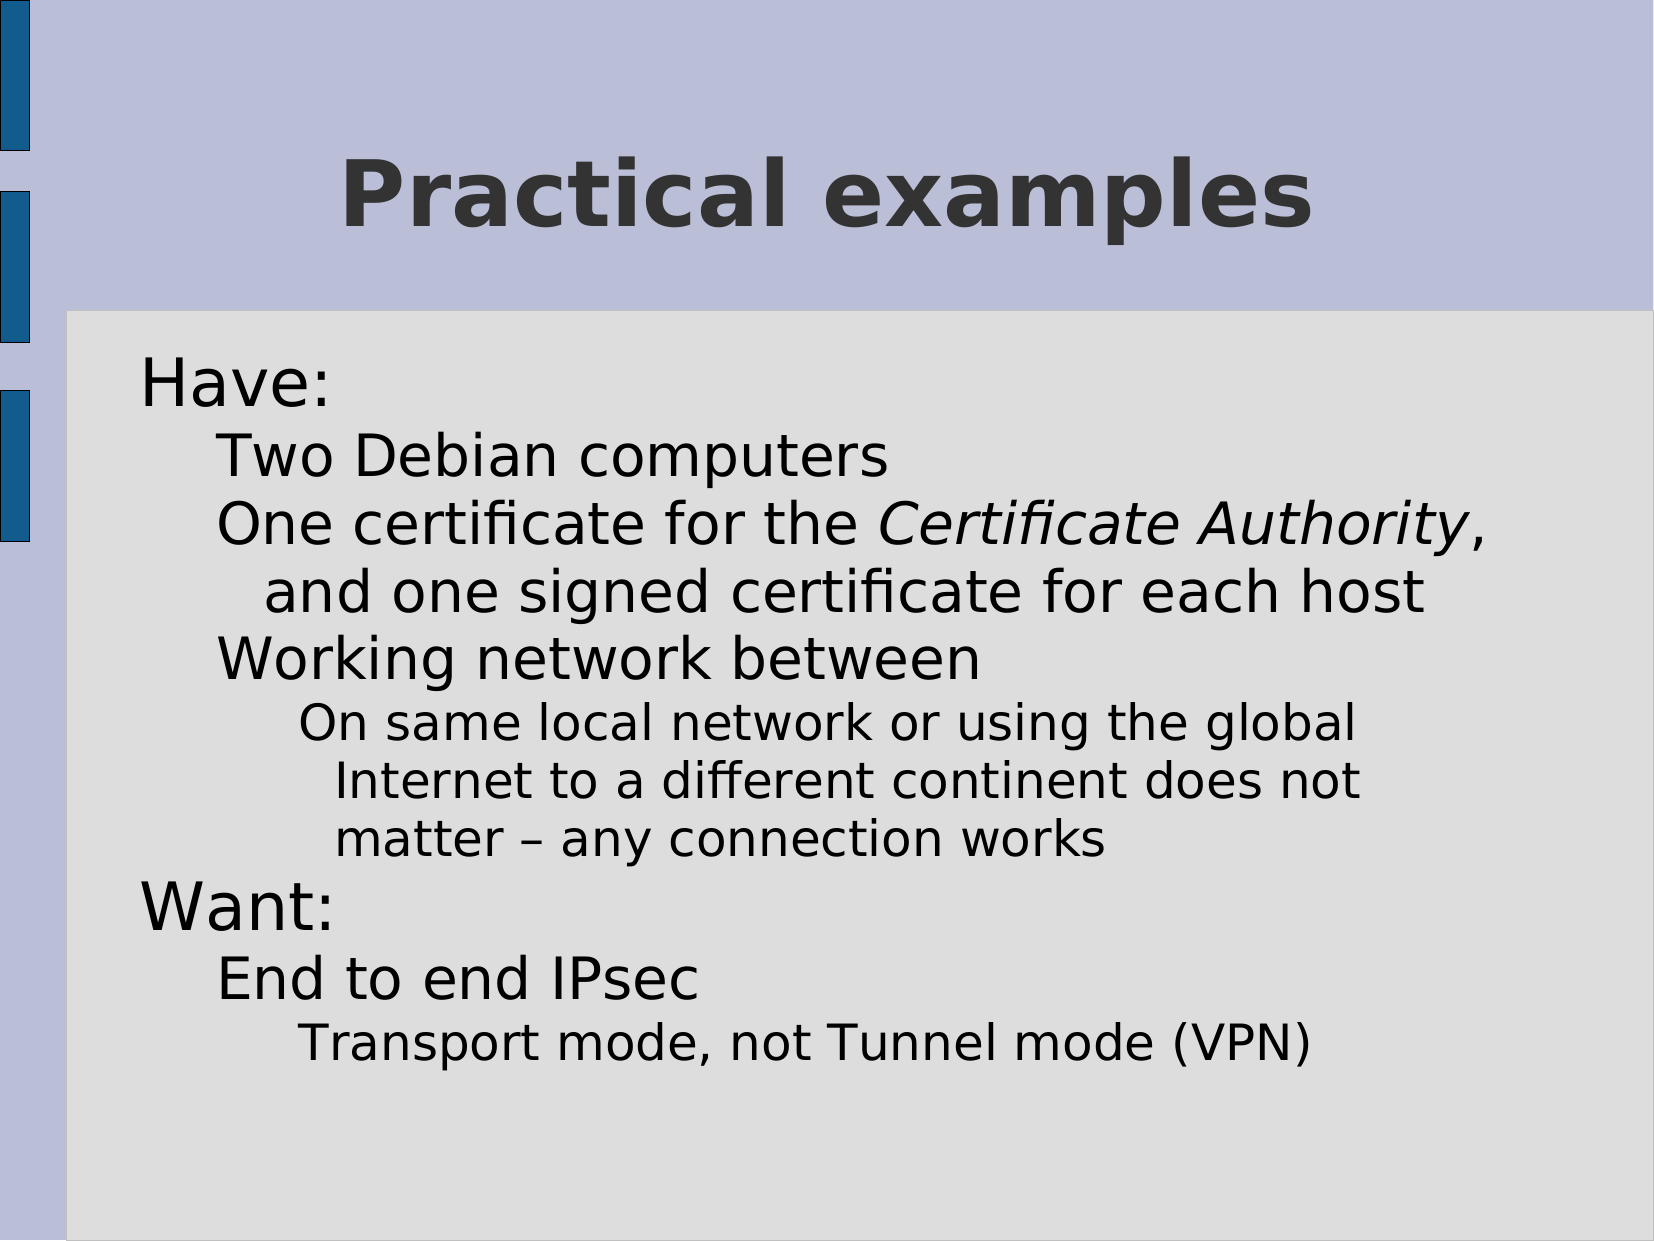

# Practical examples
Have:
Two Debian computers
One certificate for the Certificate Authority, and one signed certificate for each host
Working network between
On same local network or using the global Internet to a different continent does not matter – any connection works
Want:
End to end IPsec
Transport mode, not Tunnel mode (VPN)